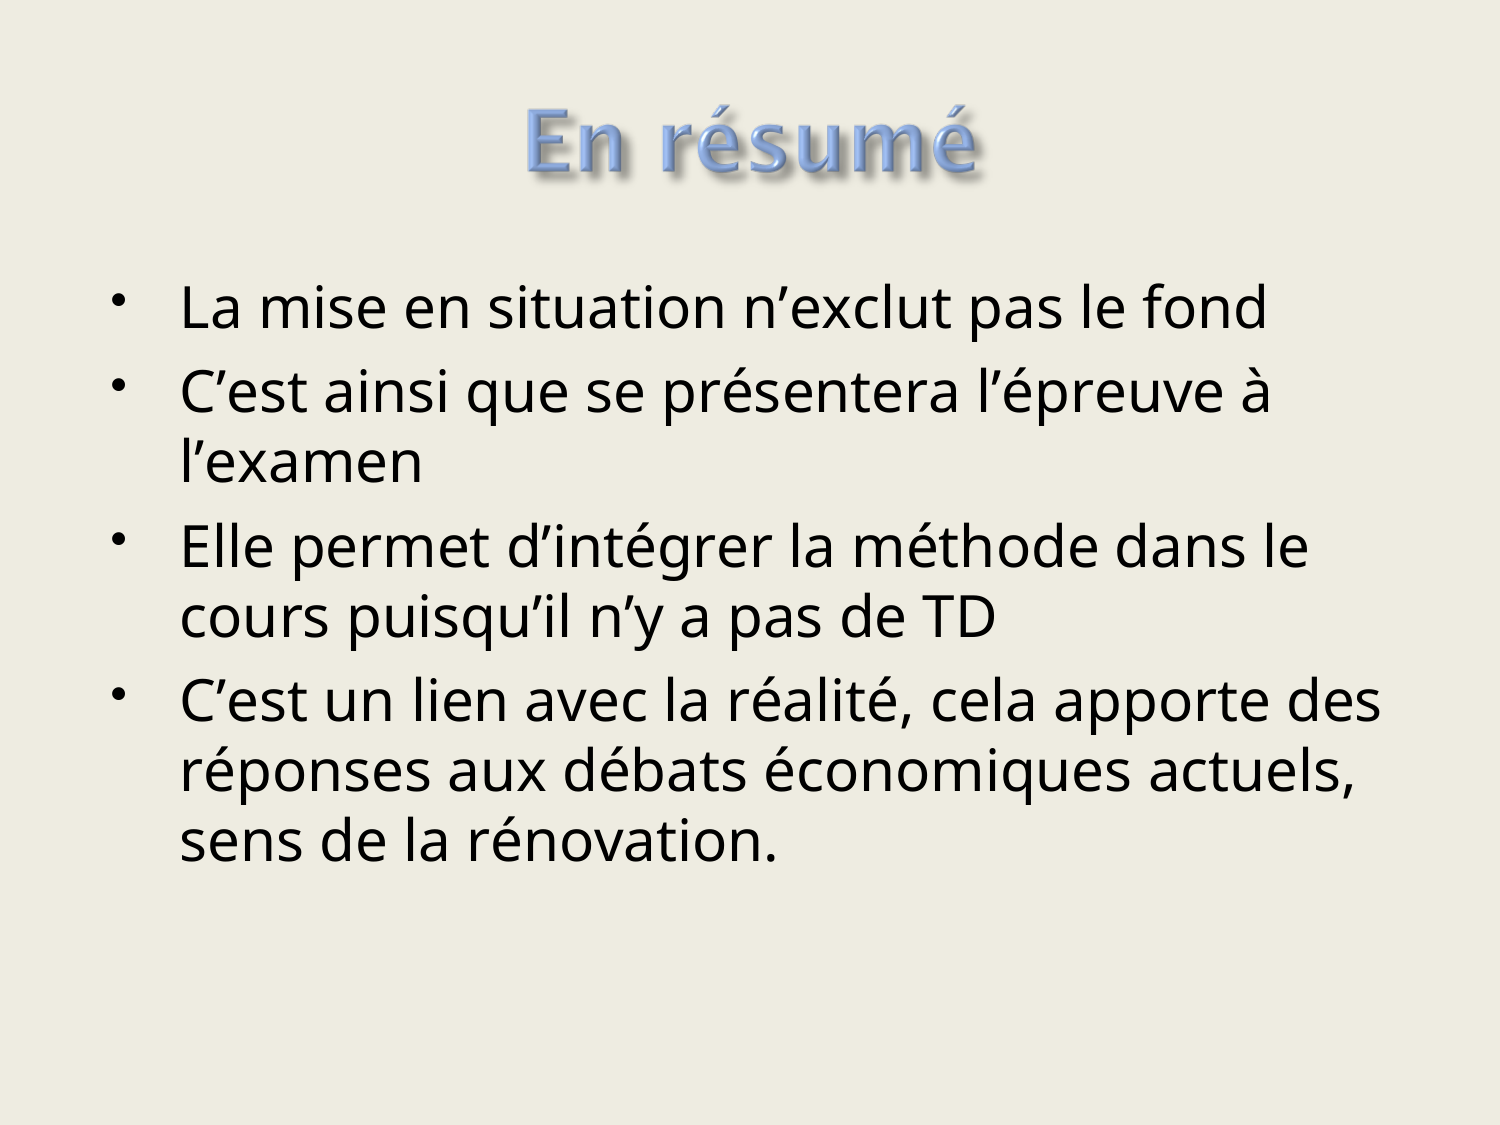

# La mise en situation n’exclut pas le fond
C’est ainsi que se présentera l’épreuve à l’examen
Elle permet d’intégrer la méthode dans le cours puisqu’il n’y a pas de TD
C’est un lien avec la réalité, cela apporte des réponses aux débats économiques actuels, sens de la rénovation.